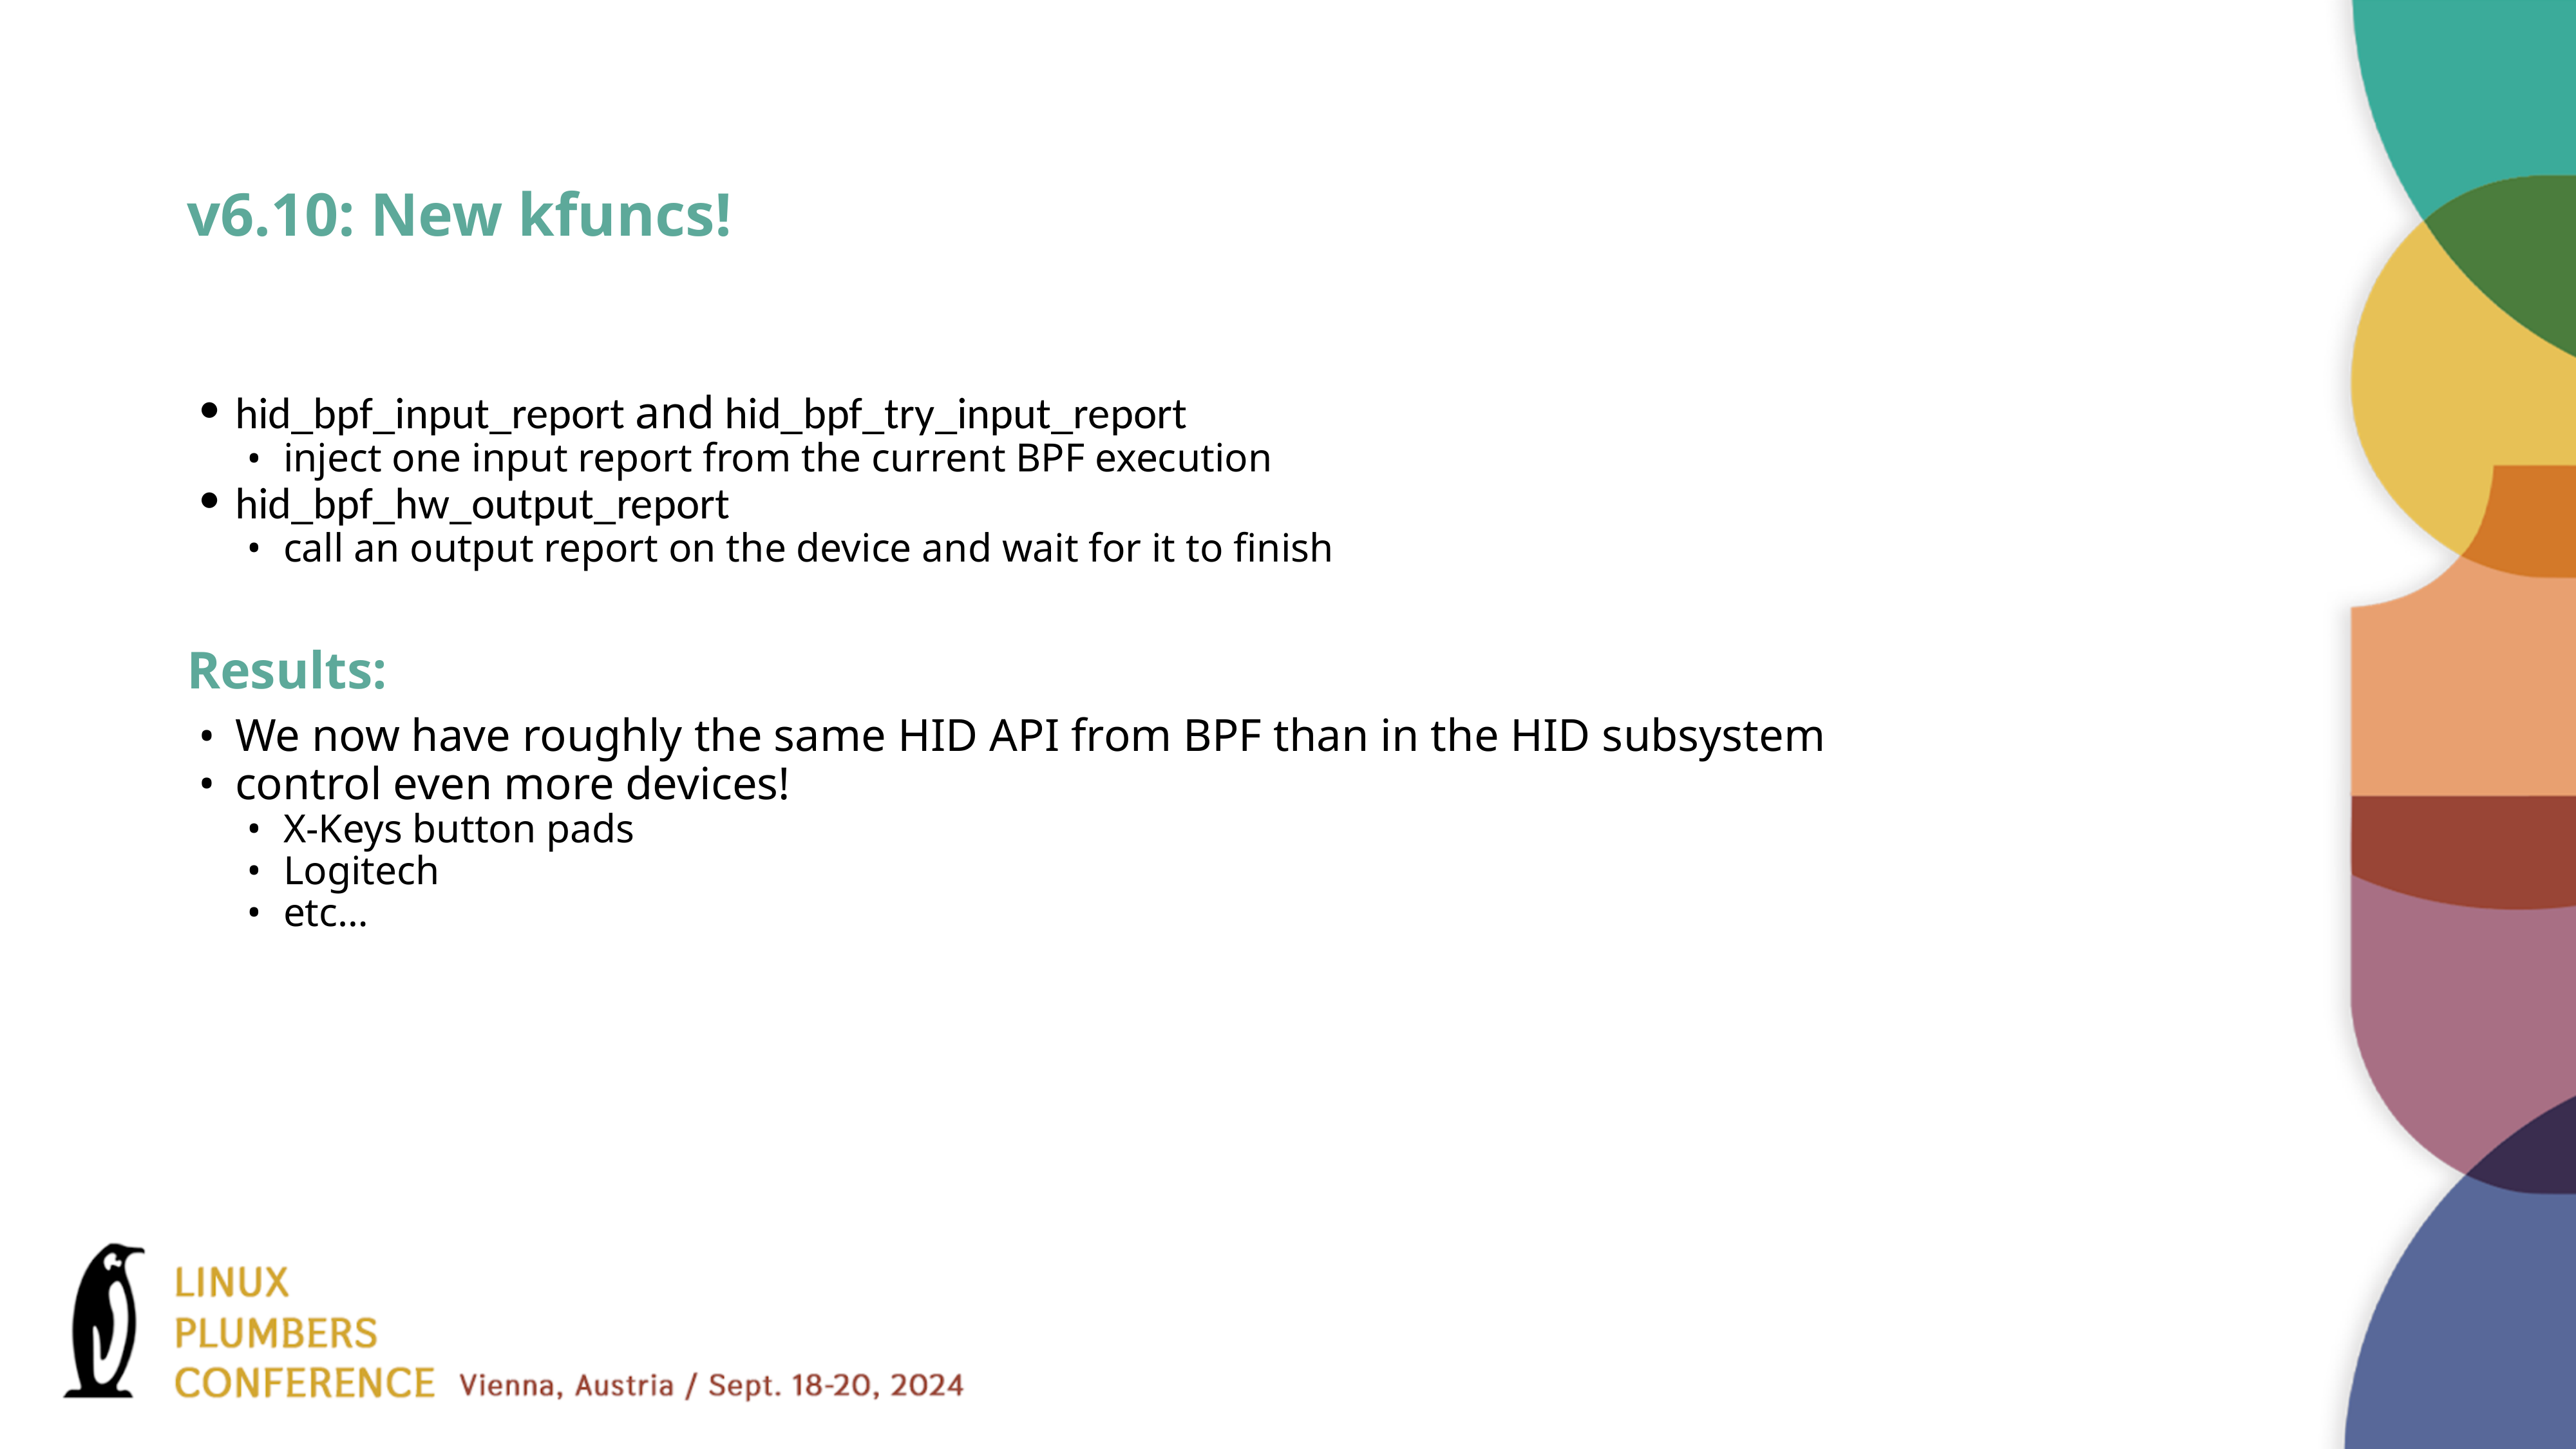

# v6.10: New kfuncs!
hid_bpf_input_report and hid_bpf_try_input_report
inject one input report from the current BPF execution
hid_bpf_hw_output_report
call an output report on the device and wait for it to finish
Results:
We now have roughly the same HID API from BPF than in the HID subsystem
control even more devices!
X-Keys button pads
Logitech
etc…